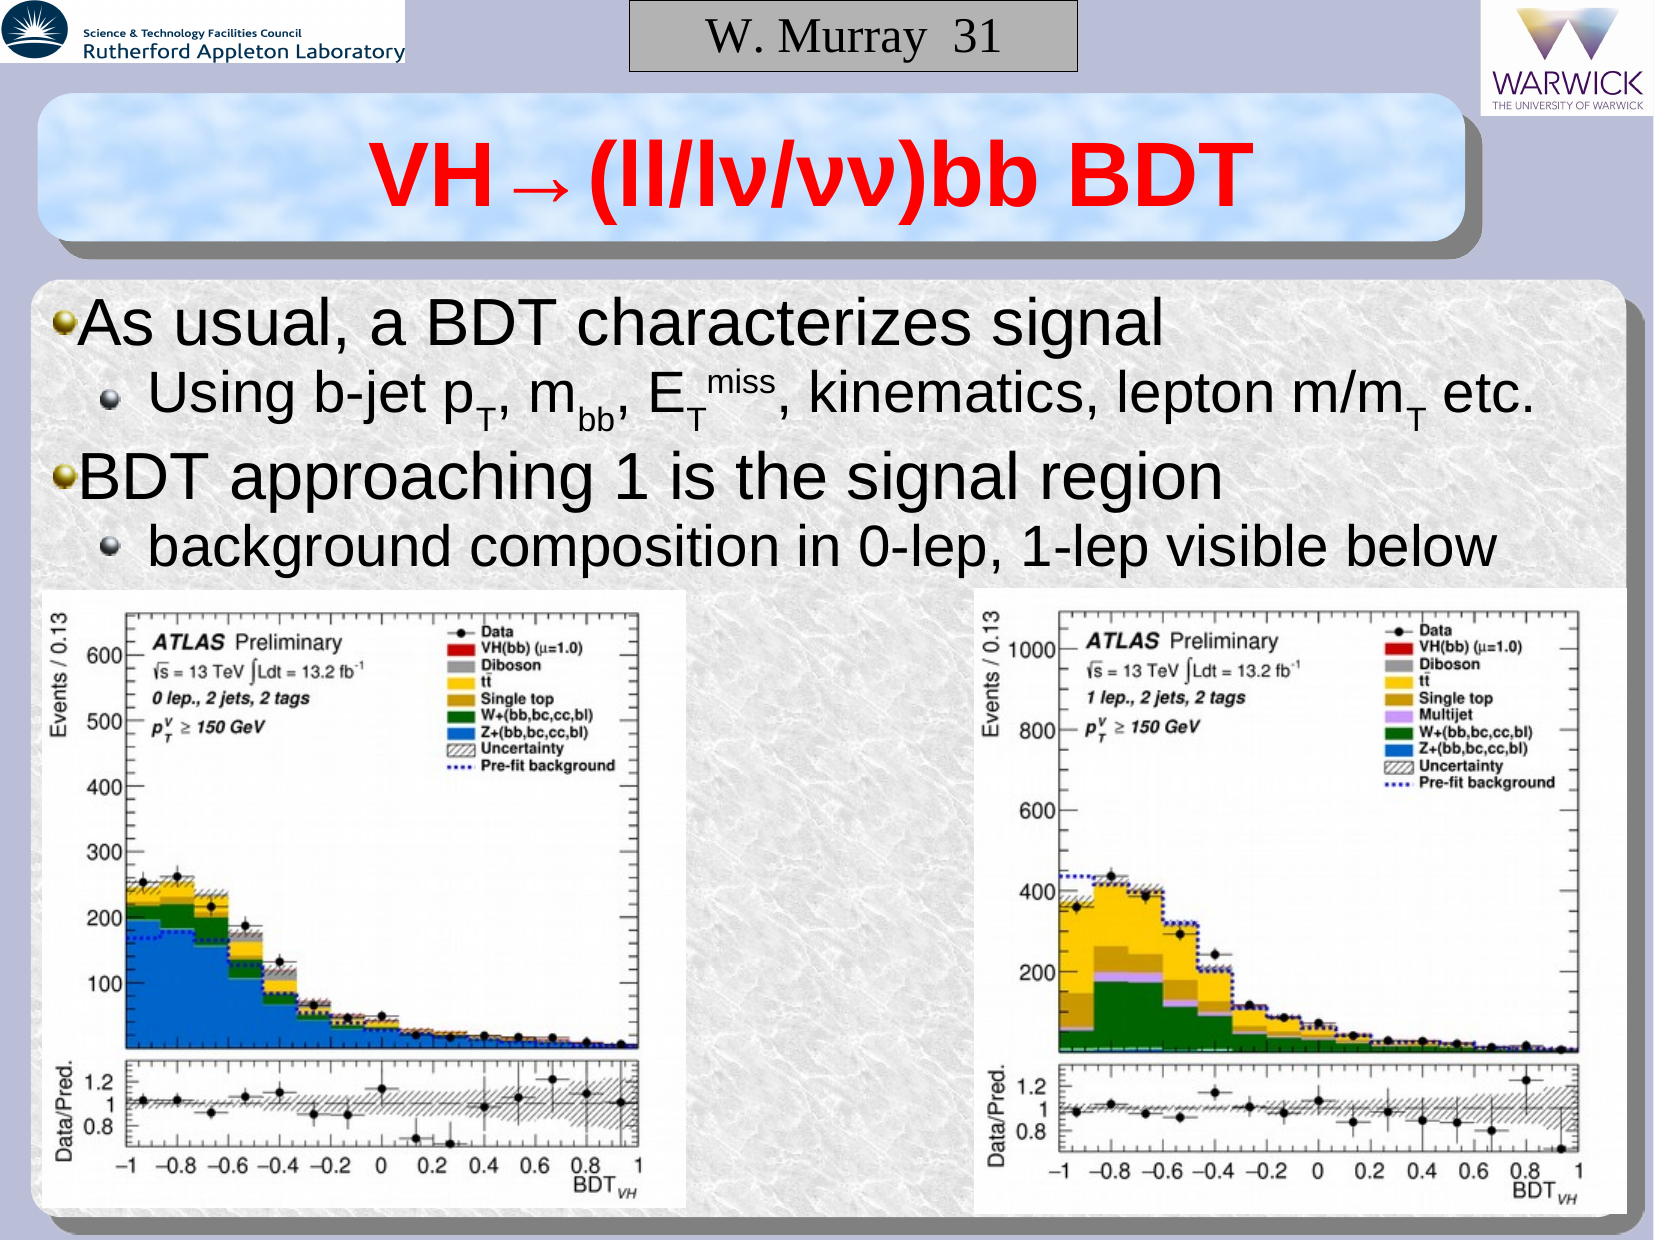

# VH→(ll/lν/νν)bb BDT
As usual, a BDT characterizes signal
Using b-jet pT, mbb, ETmiss, kinematics, lepton m/mT etc.
BDT approaching 1 is the signal region
background composition in 0-lep, 1-lep visible below